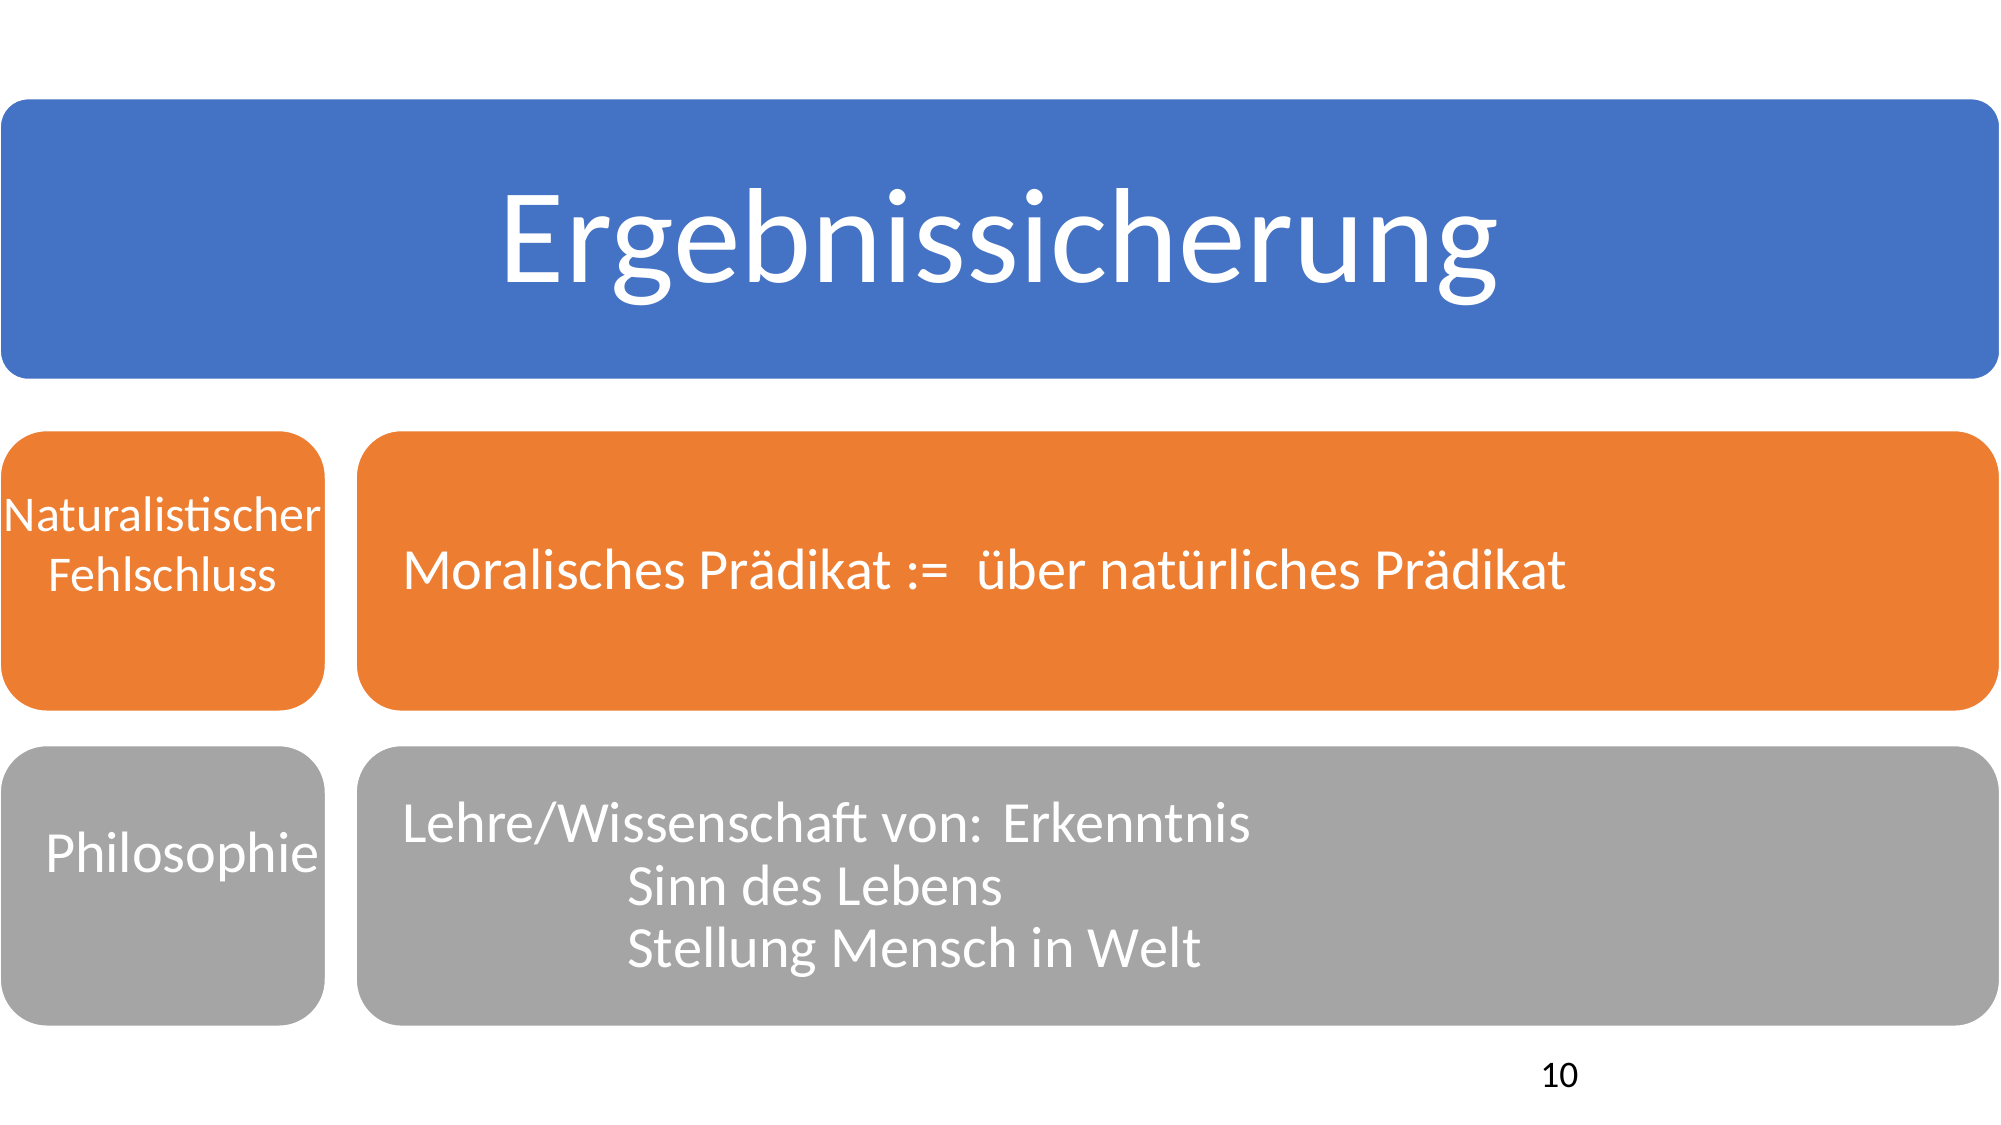

Ergebnissicherung
Moralisches Prädikat := über natürliches Prädikat
Lehre/Wissenschaft von: 	Erkenntnis
			Sinn des Lebens
			Stellung Mensch in Welt
Naturalistischer Fehlschluss
Philosophie
5